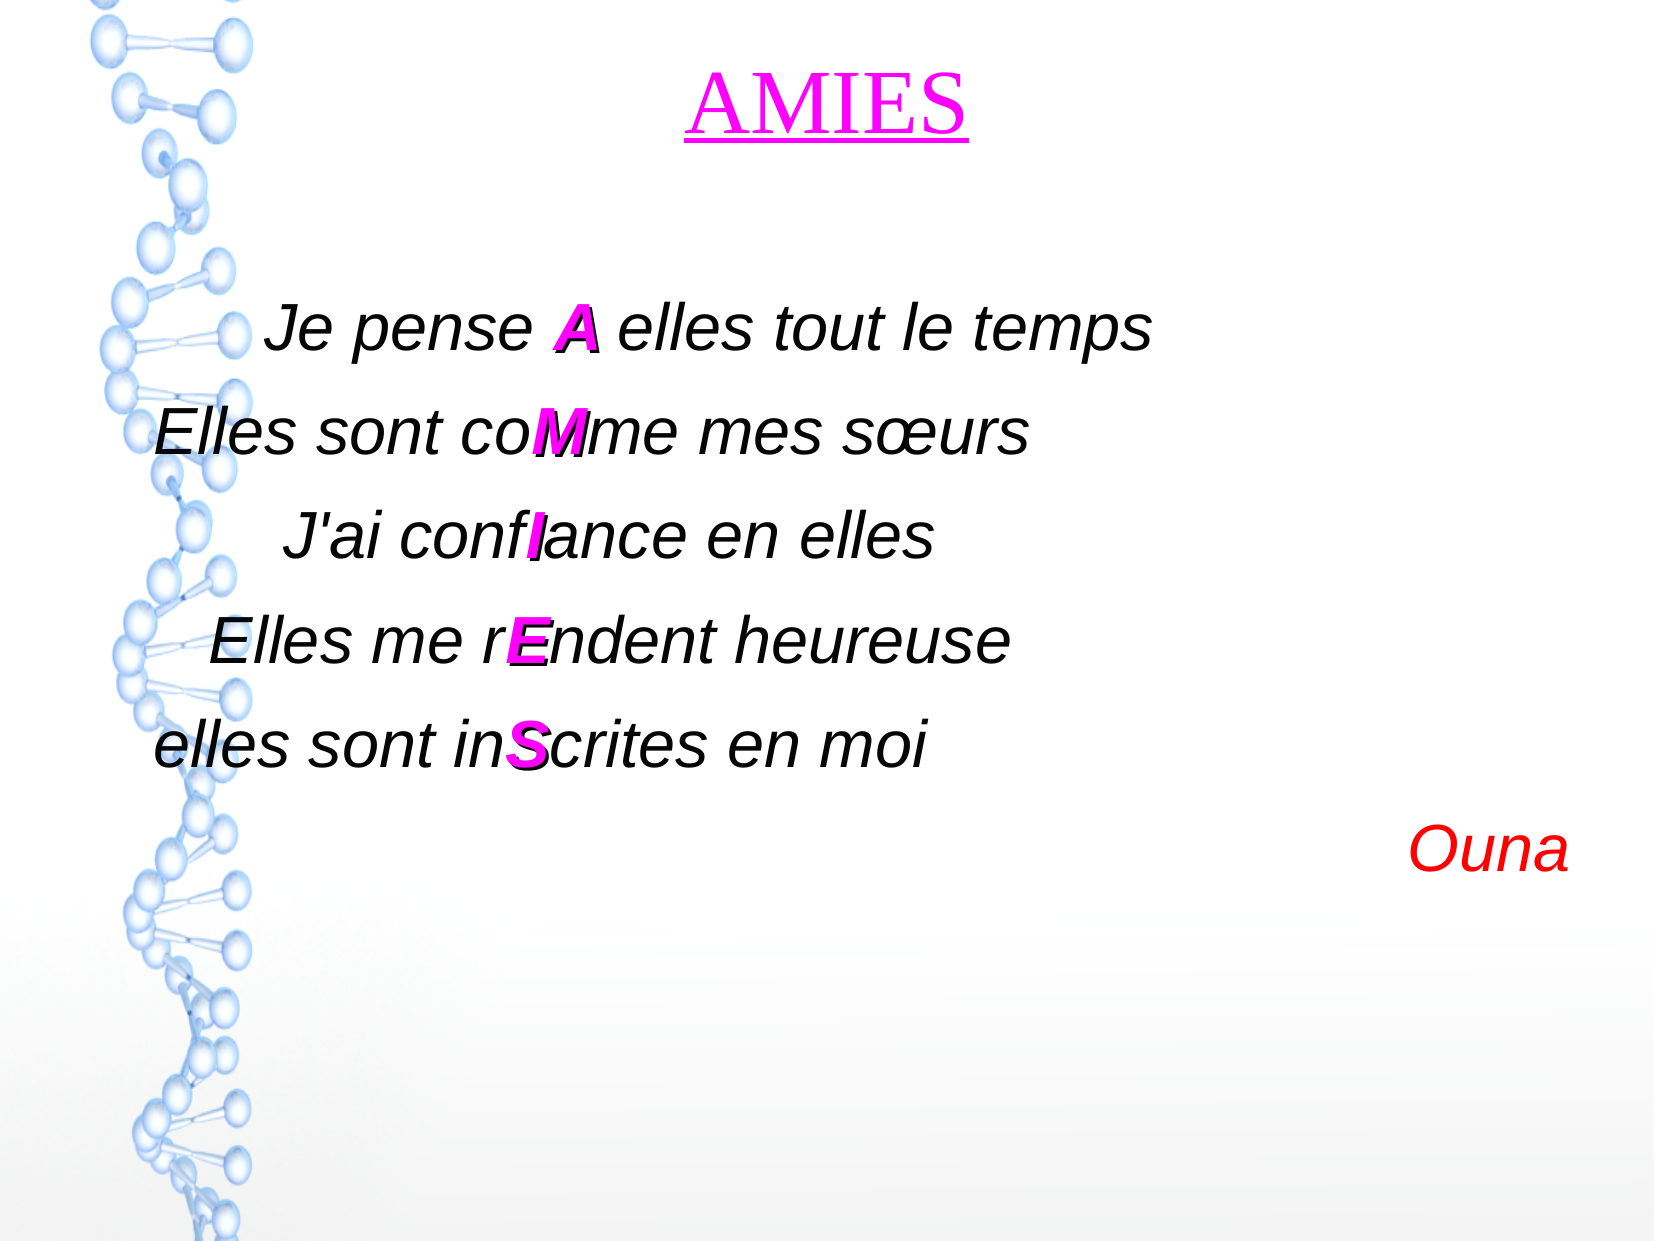

# AMIES
 Je pense A elles tout le temps
Elles sont coMme mes sœurs
 J'ai confIance en elles
 Elles me rEndent heureuse
elles sont inScrites en moi
Ouna